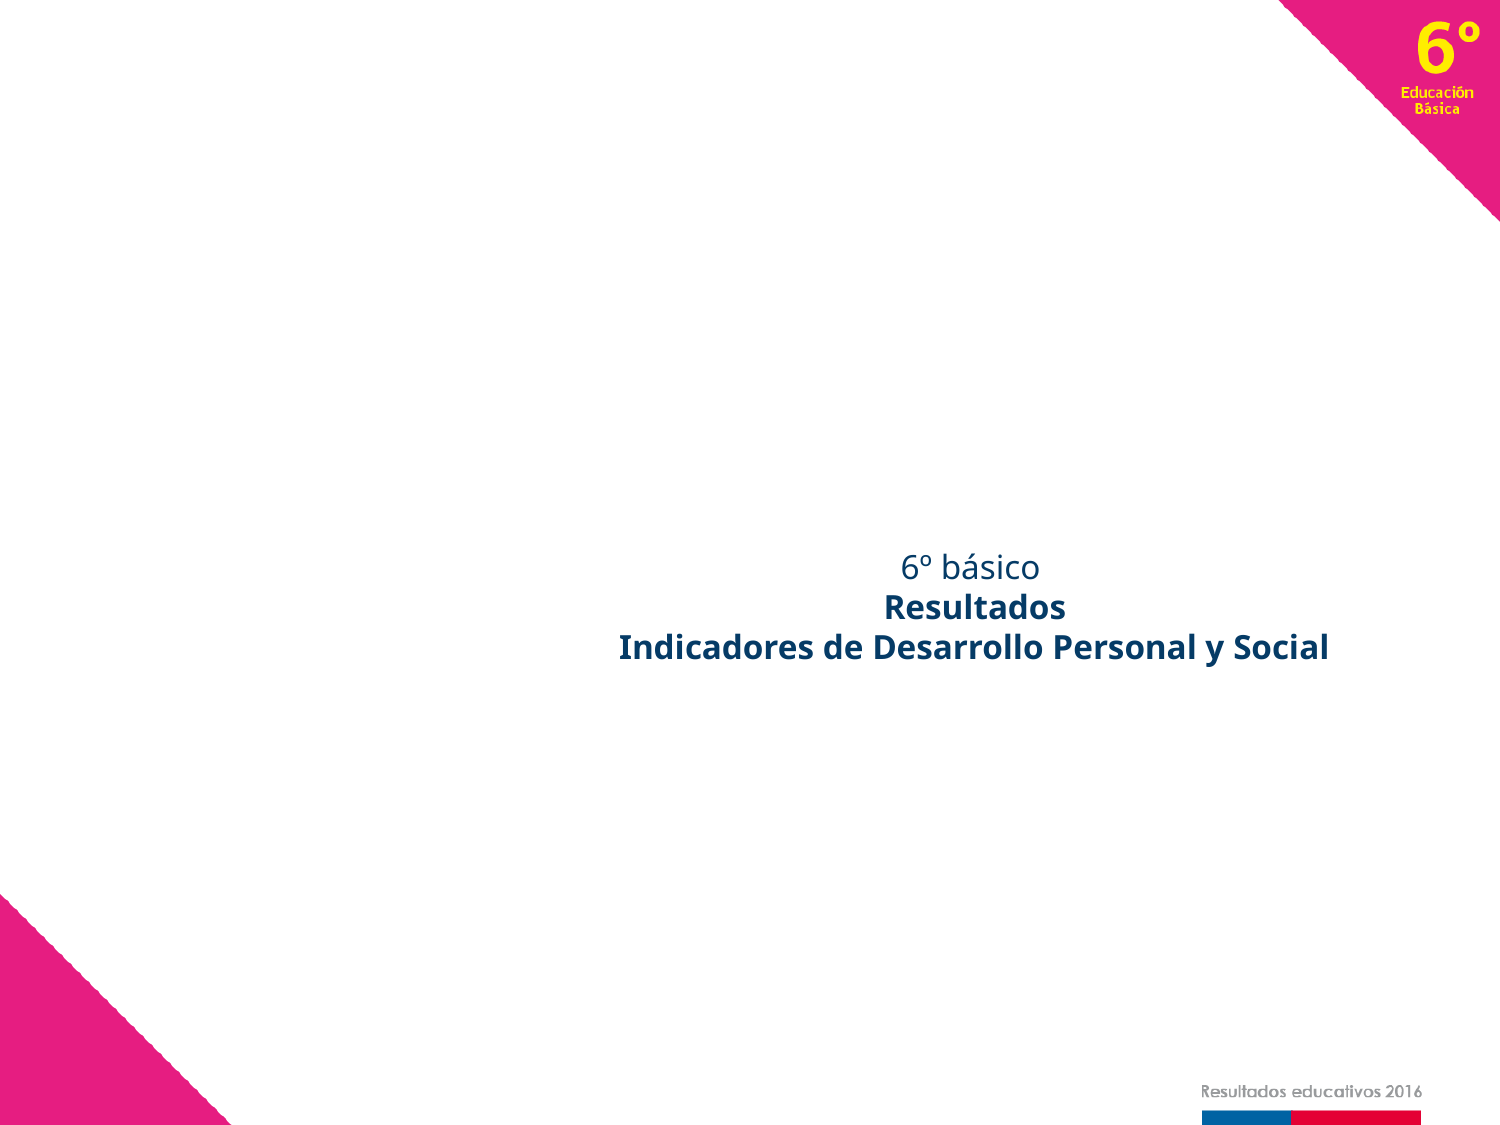

6º básico
Resultados
Indicadores de Desarrollo Personal y Social